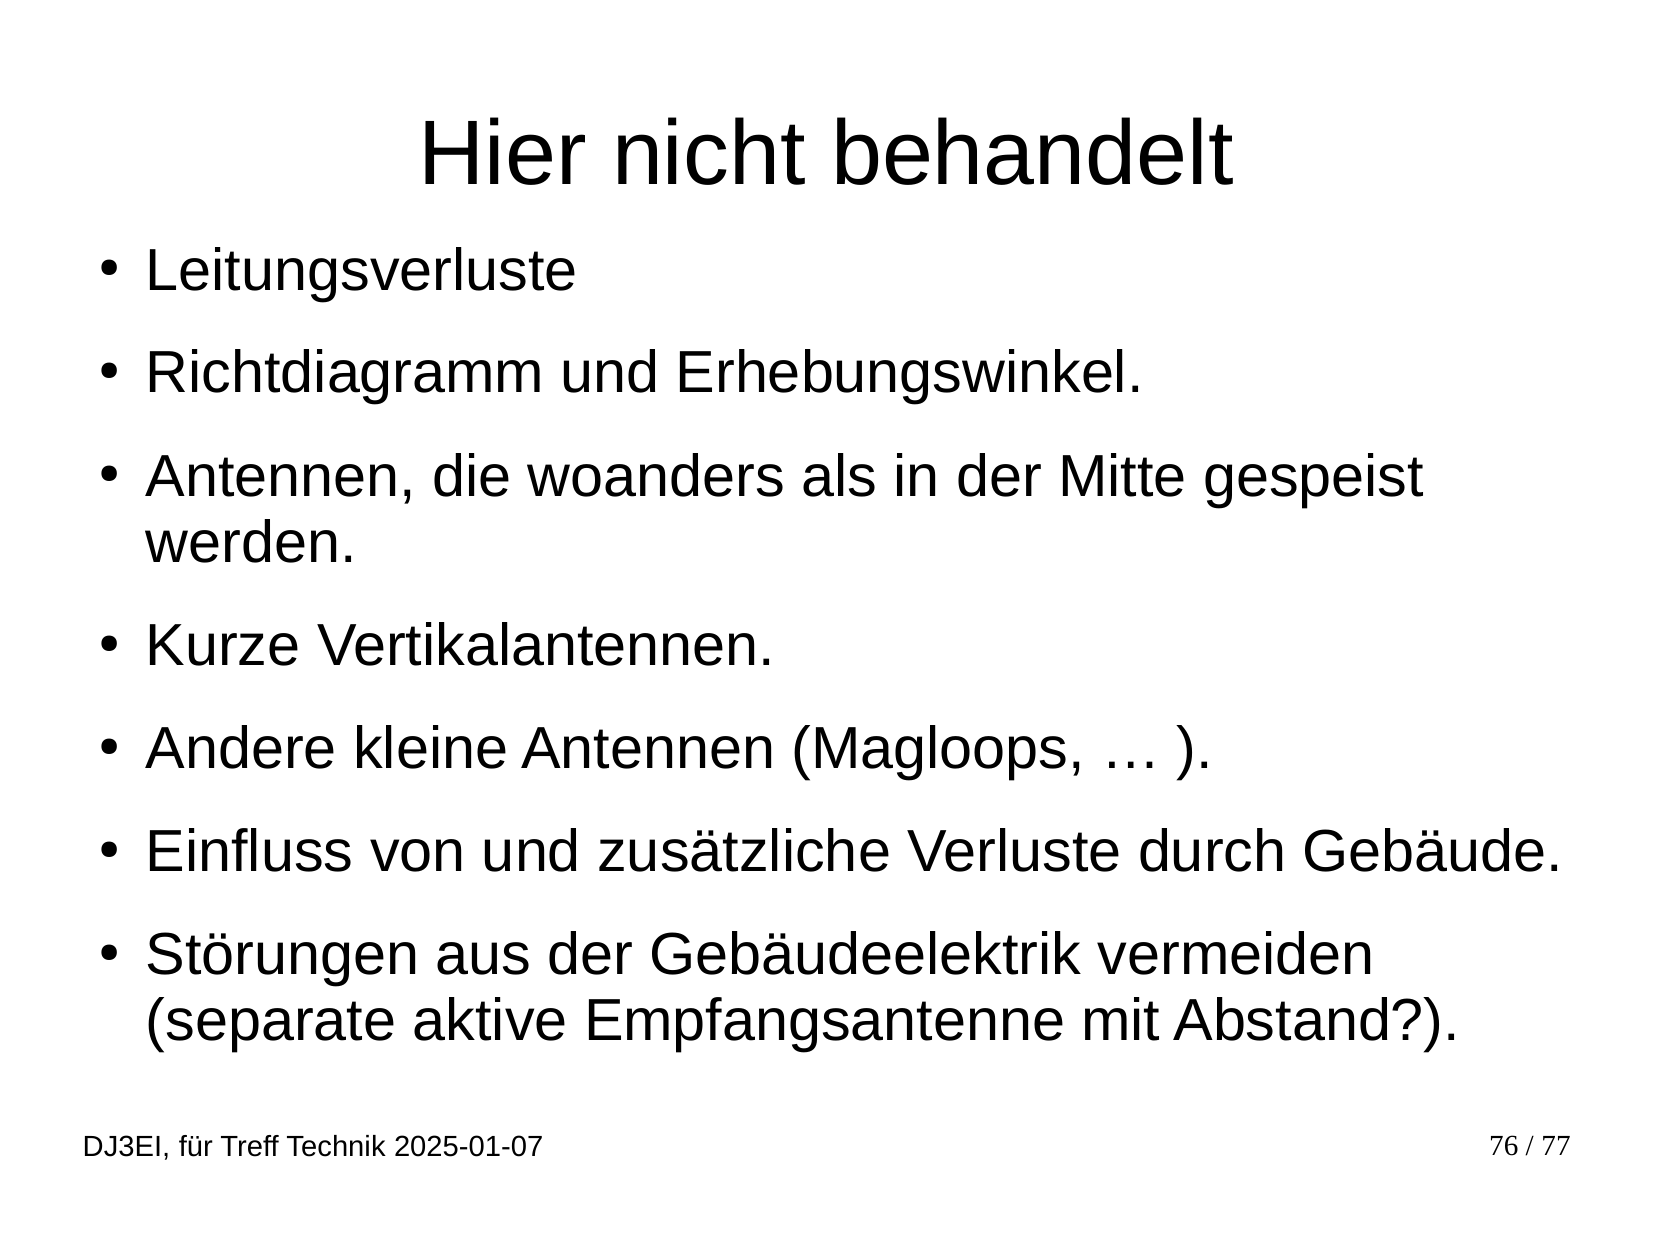

# Hier nicht behandelt
Leitungsverluste
Richtdiagramm und Erhebungswinkel.
Antennen, die woanders als in der Mitte gespeist werden.
Kurze Vertikalantennen.
Andere kleine Antennen (Magloops, … ).
Einfluss von und zusätzliche Verluste durch Gebäude.
Störungen aus der Gebäudeelektrik vermeiden (separate aktive Empfangsantenne mit Abstand?).
76